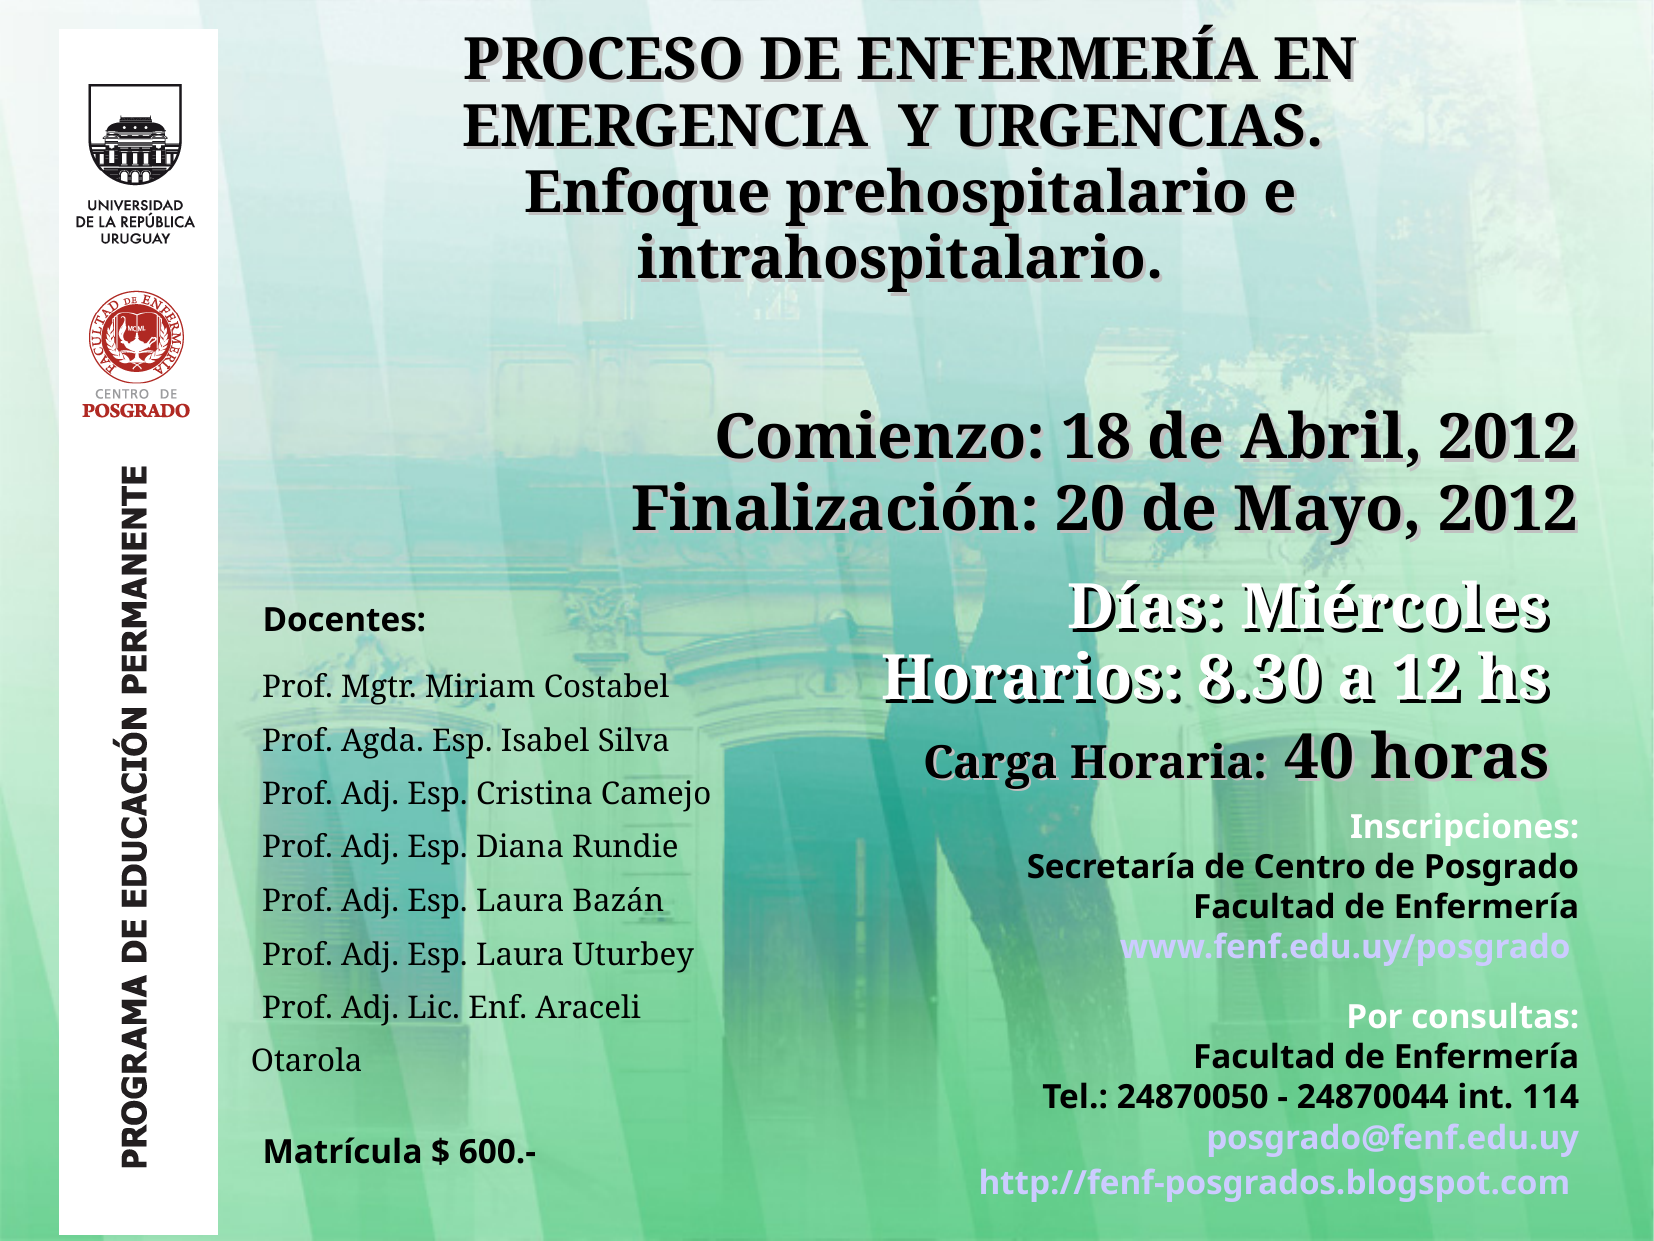

PROCESO DE ENFERMERÍA EN EMERGENCIA Y URGENCIAS.
Enfoque prehospitalario e intrahospitalario.
Comienzo: 18 de Abril, 2012
Finalización: 20 de Mayo, 2012
Días: Miércoles
Horarios: 8.30 a 12 hs
Docentes:
Prof. Mgtr. Miriam Costabel
Prof. Agda. Esp. Isabel Silva
Prof. Adj. Esp. Cristina Camejo
Prof. Adj. Esp. Diana Rundie
Prof. Adj. Esp. Laura Bazán
Prof. Adj. Esp. Laura Uturbey
Prof. Adj. Lic. Enf. Araceli Otarola
Carga Horaria: 40 horas
Inscripciones:
Secretaría de Centro de Posgrado
Facultad de Enfermeríawww.fenf.edu.uy/posgrado
Por consultas:
Facultad de Enfermería
Tel.: 24870050 - 24870044 int. 114
posgrado@fenf.edu.uy
http://fenf-posgrados.blogspot.com
Matrícula $ 600.-